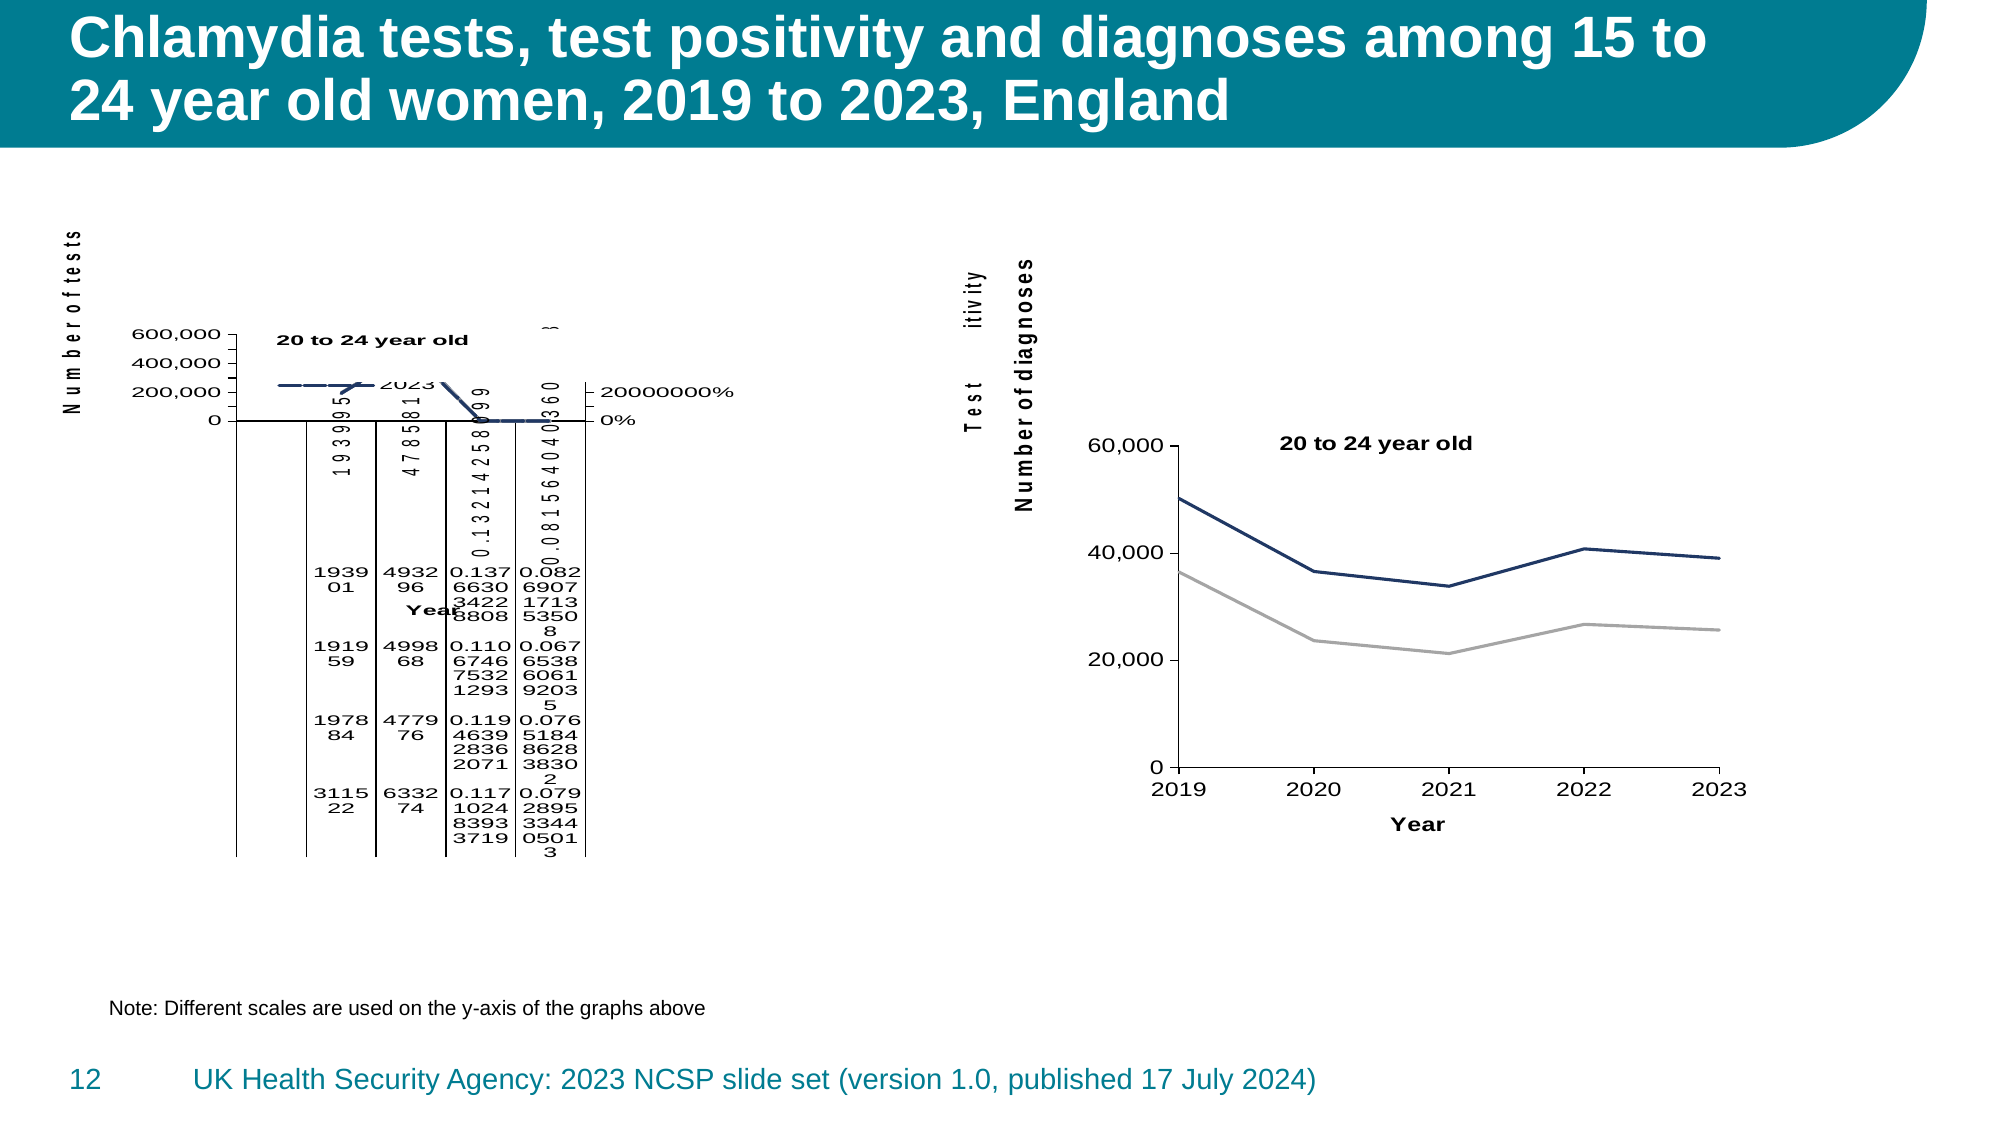

# Chlamydia tests, test positivity and diagnoses among 15 to 24 year old women, 2019 to 2023, England
### Chart
| Category | Tests | Tests | Test positivity | Test positivity |
|---|---|---|---|---|
| 0.0792895334405013 | 311522.0 | 633274.0 | 0.117102483933719 | 0.0792895334405013 |
| 0.0765184862838302 | 197884.0 | 477976.0 | 0.119463928362071 | 0.0765184862838302 |
| 0.0676538606192035 | 191959.0 | 499868.0 | 0.110674675321293 | 0.0676538606192035 |
| 0.0826907171353508 | 193901.0 | 493296.0 | 0.137663034228808 | 0.0826907171353508 |
| 0.0815640403609838 | 193995.0 | 478581.0 | 0.132142580994356 | 0.0815640403609838 |
### Chart
| Category | Diagnoses | Diagnoses |
|---|---|---|
| 2019 | 36480.0 | 50212.0 |
| 2020 | 23640.0 | 36574.0 |
| 2021 | 21245.0 | 33818.0 |
| 2022 | 26693.0 | 40791.0 |
| 2023 | 25635.0 | 39035.0 | Note: Different scales are used on the y-axis of the graphs above
7
UK Health Security Agency: 2023 NCSP slide set (version 1.0, published 17 July 2024)